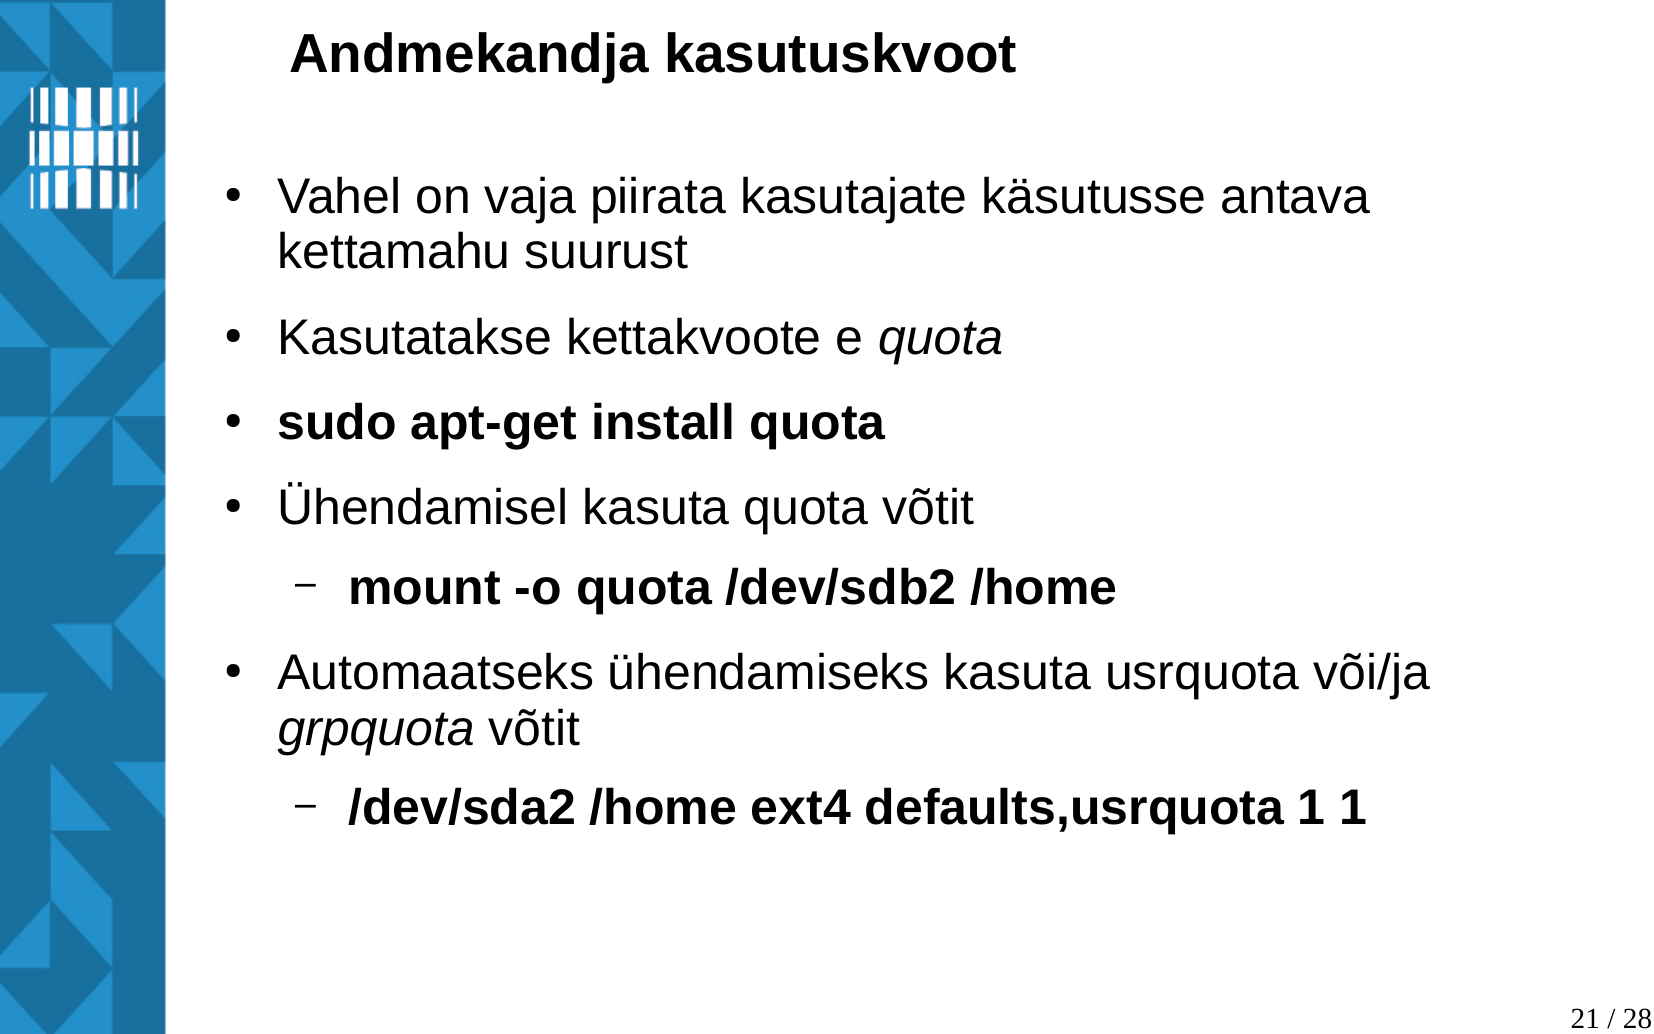

# Andmekandja kasutuskvoot
Vahel on vaja piirata kasutajate käsutusse antava kettamahu suurust
Kasutatakse kettakvoote e quota
sudo apt-get install quota
Ühendamisel kasuta quota võtit
mount -o quota /dev/sdb2 /home
Automaatseks ühendamiseks kasuta usrquota või/ja grpquota võtit
/dev/sda2 /home ext4 defaults,usrquota 1 1
21